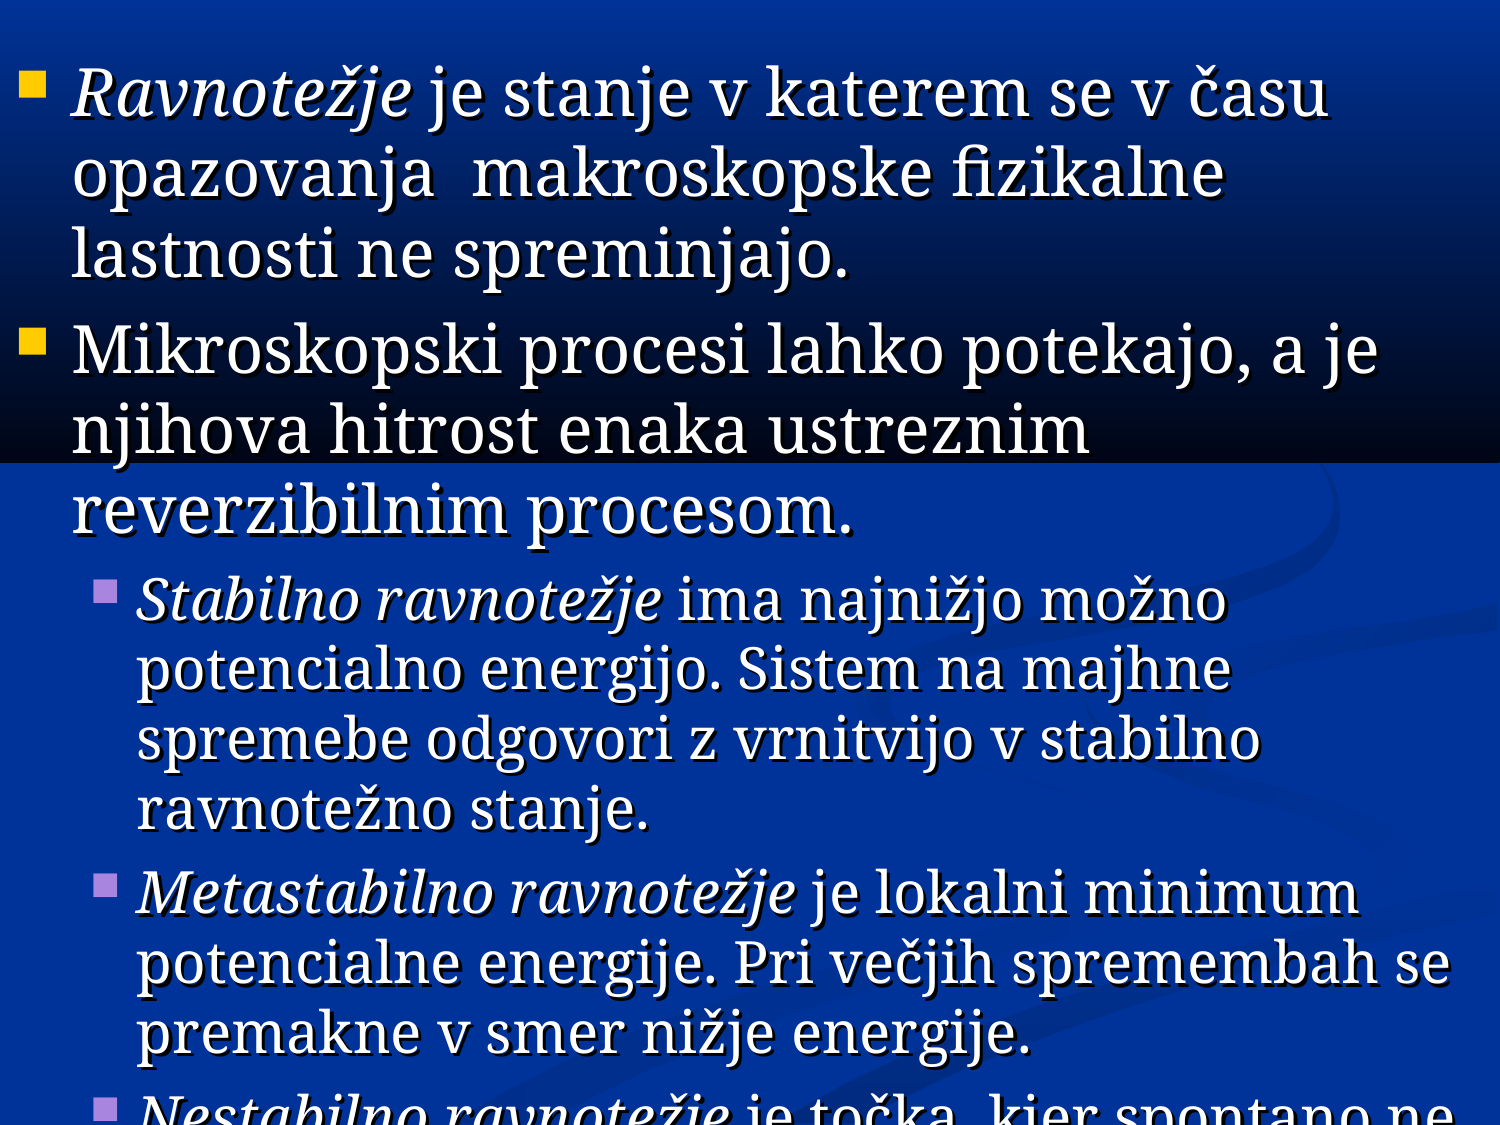

# Ravnotežje je stanje v katerem se v času opazovanja makroskopske fizikalne lastnosti ne spreminjajo.
Mikroskopski procesi lahko potekajo, a je njihova hitrost enaka ustreznim reverzibilnim procesom.
Stabilno ravnotežje ima najnižjo možno potencialno energijo. Sistem na majhne spremebe odgovori z vrnitvijo v stabilno ravnotežno stanje.
Metastabilno ravnotežje je lokalni minimum potencialne energije. Pri večjih spremembah se premakne v smer nižje energije.
Nestabilno ravnotežje je točka, kjer spontano ne pride do premika, a ga povzročijo že majhne spremembe - lokalni maksimum potencialne energije.